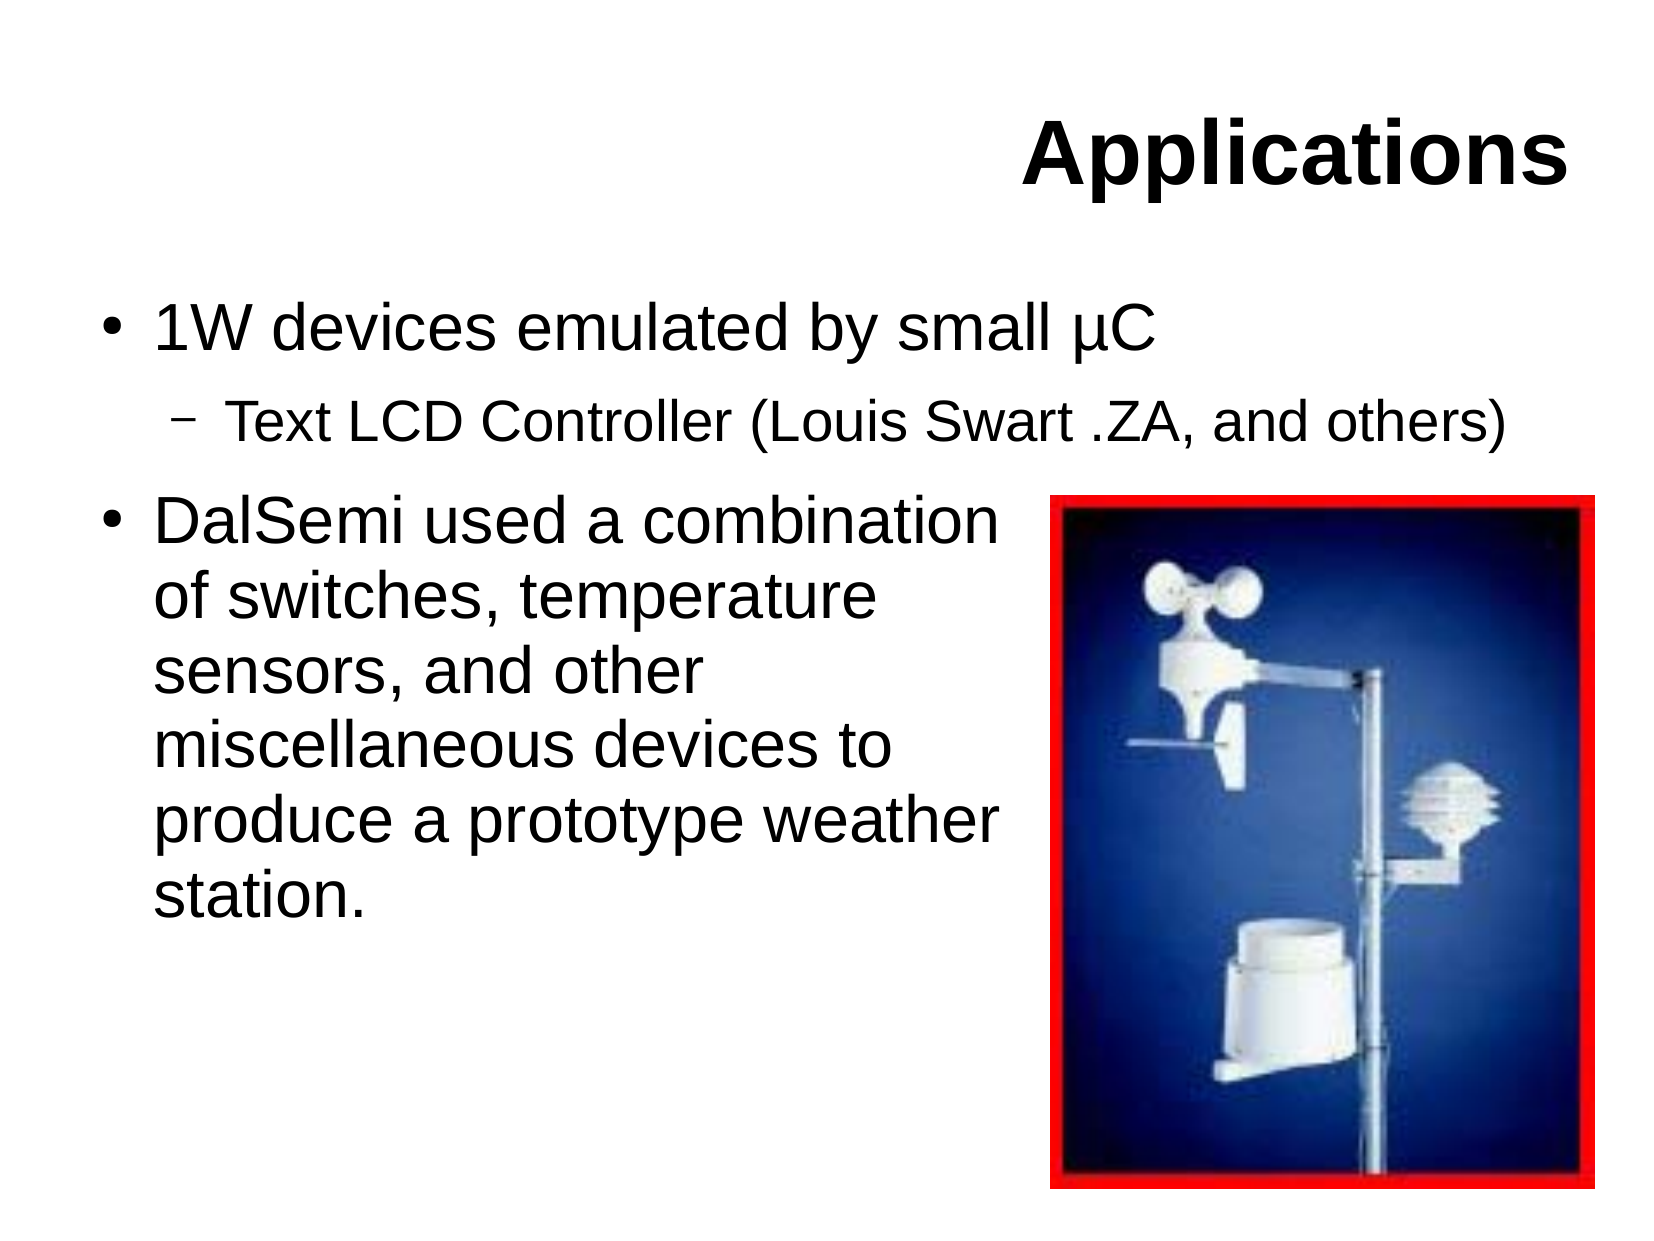

# Applications
1W devices emulated by small µC
Text LCD Controller (Louis Swart .ZA, and others)
DalSemi used a combination
of switches, temperature
sensors, and other
miscellaneous devices to
produce a prototype weather
station.